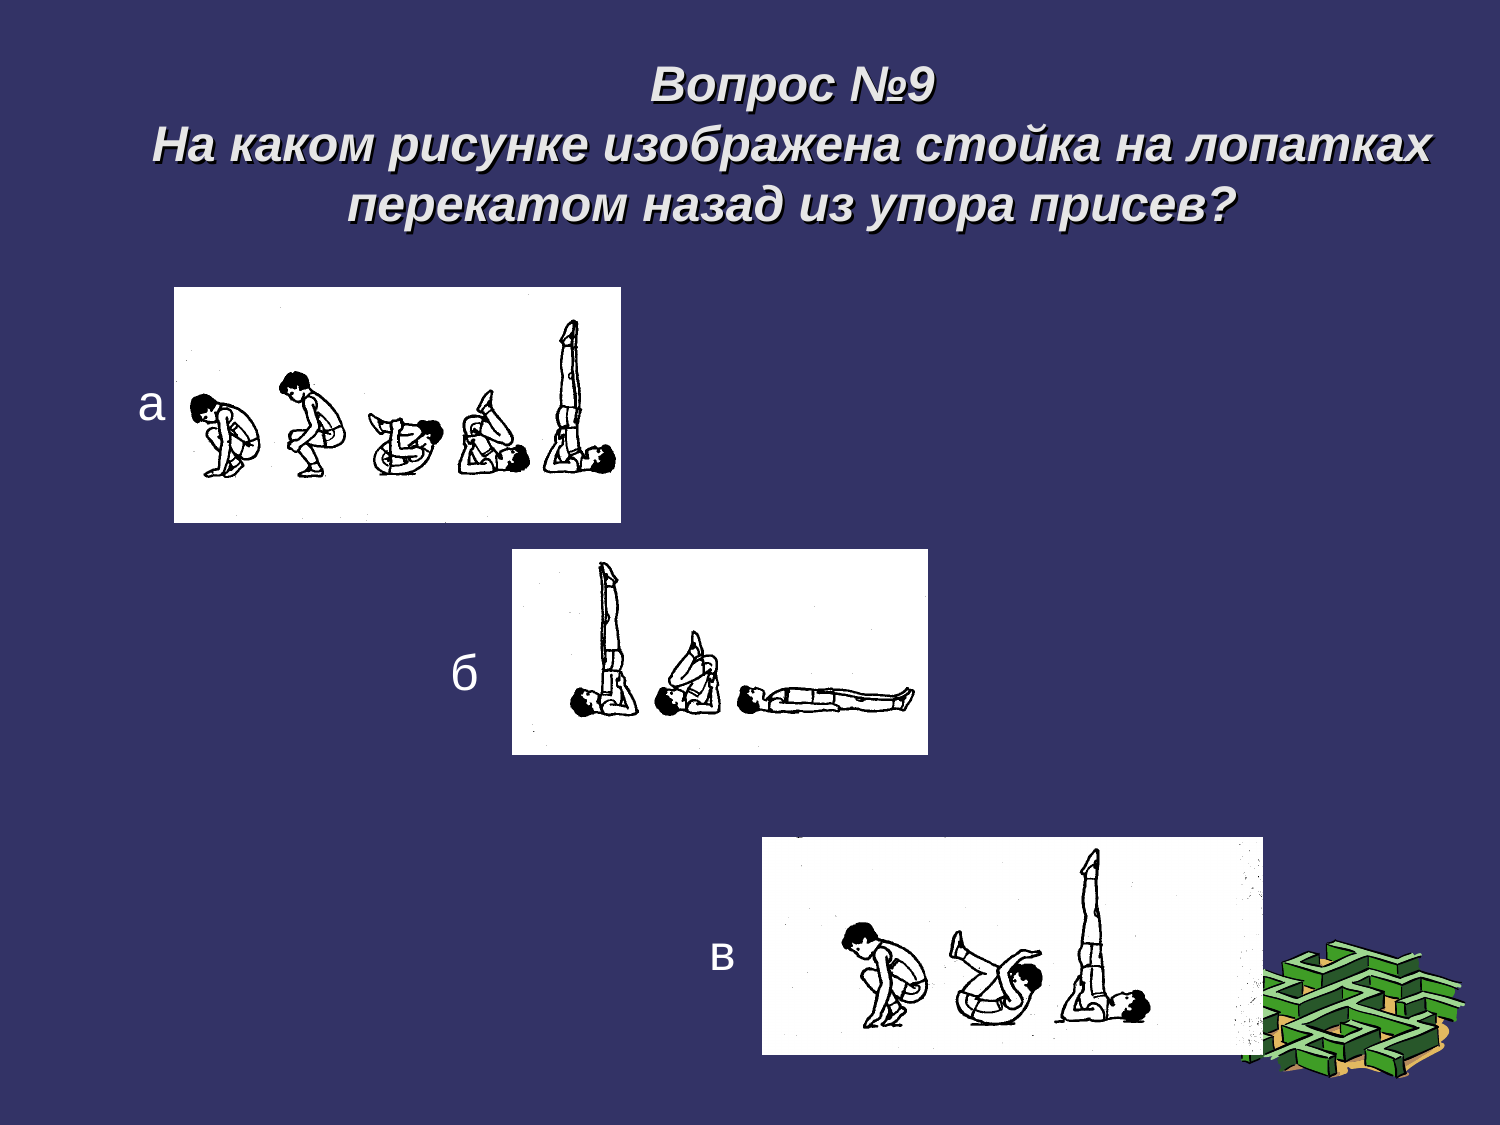

# Вопрос №9 На каком рисунке изображена стойка на лопатках перекатом назад из упора присев?
а
 б
 в